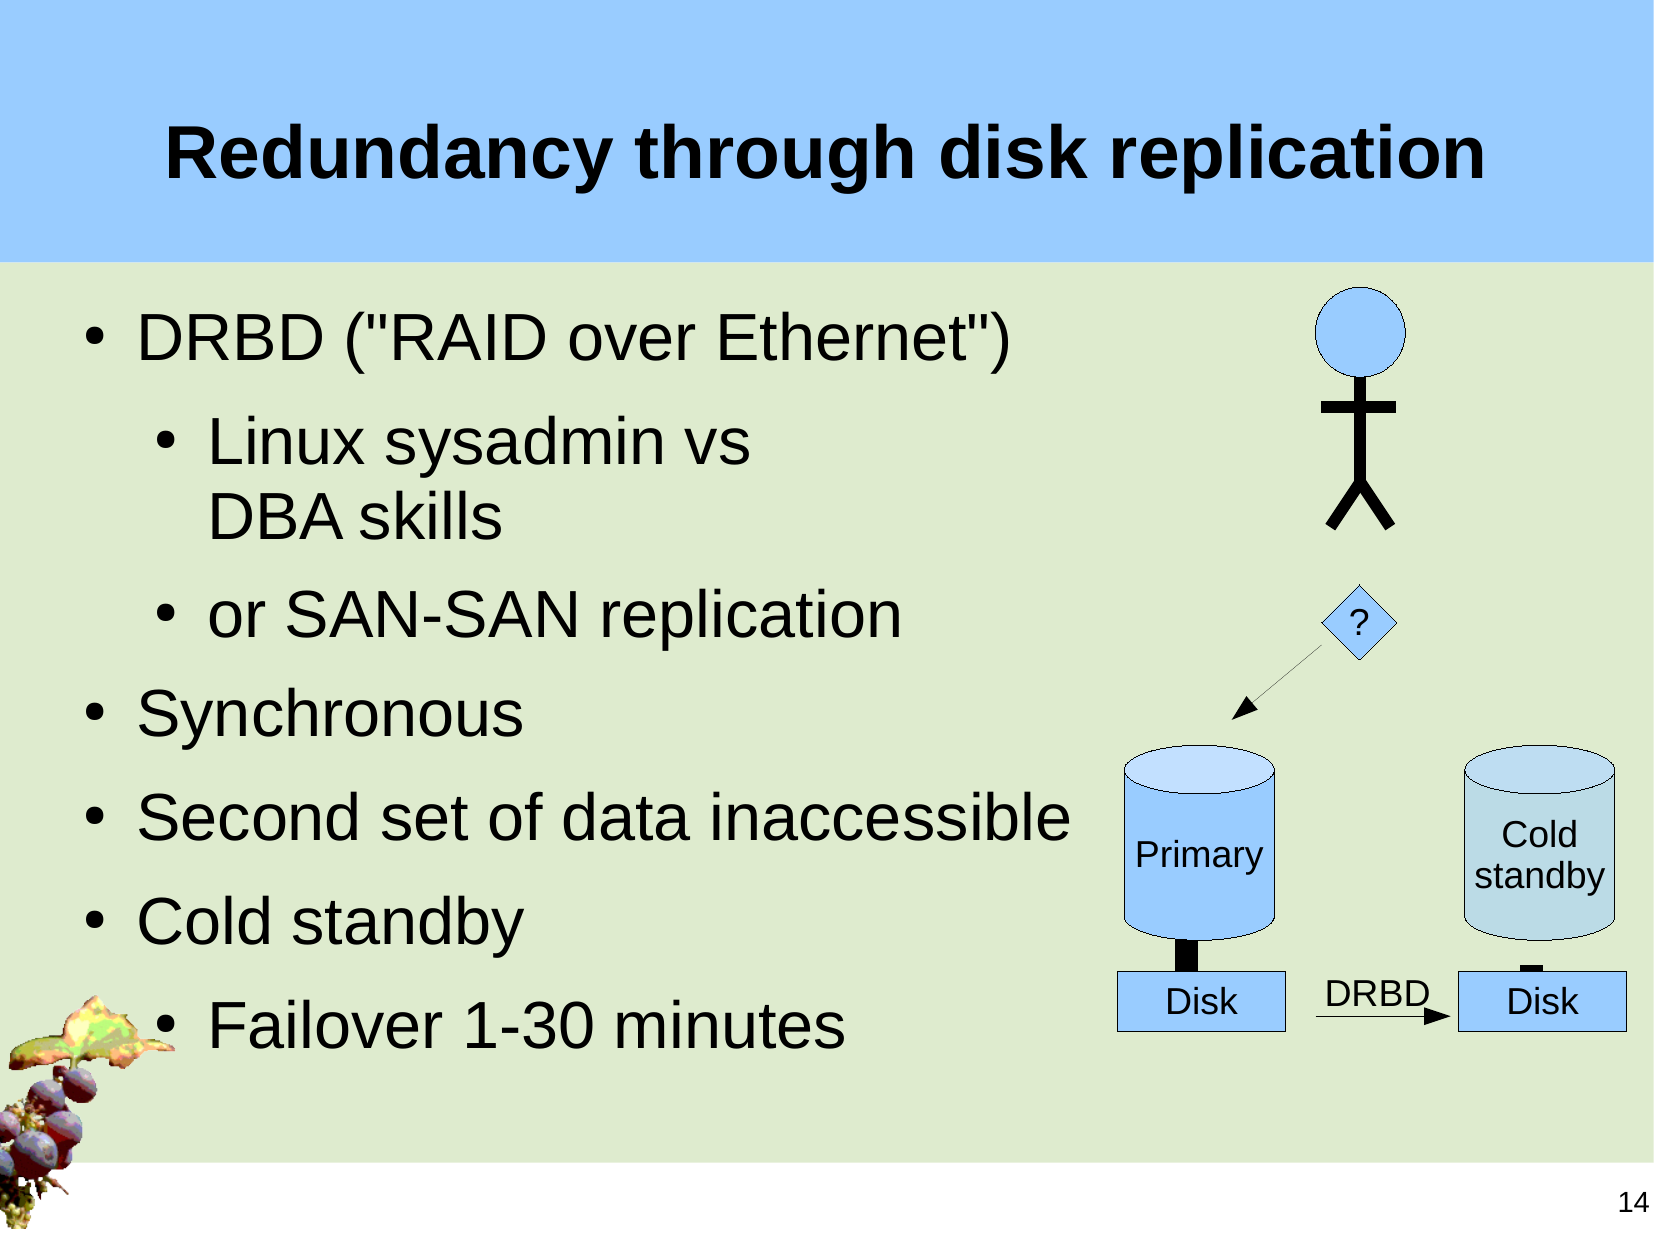

# Redundancy through disk replication
DRBD ("RAID over Ethernet")
Linux sysadmin vs
DBA skills
or SAN-SAN replication
Synchronous
Second set of data inaccessible
Cold standby
Failover 1-30 minutes
?
Primary
Cold
standby
DRBD
Disk
Disk
14